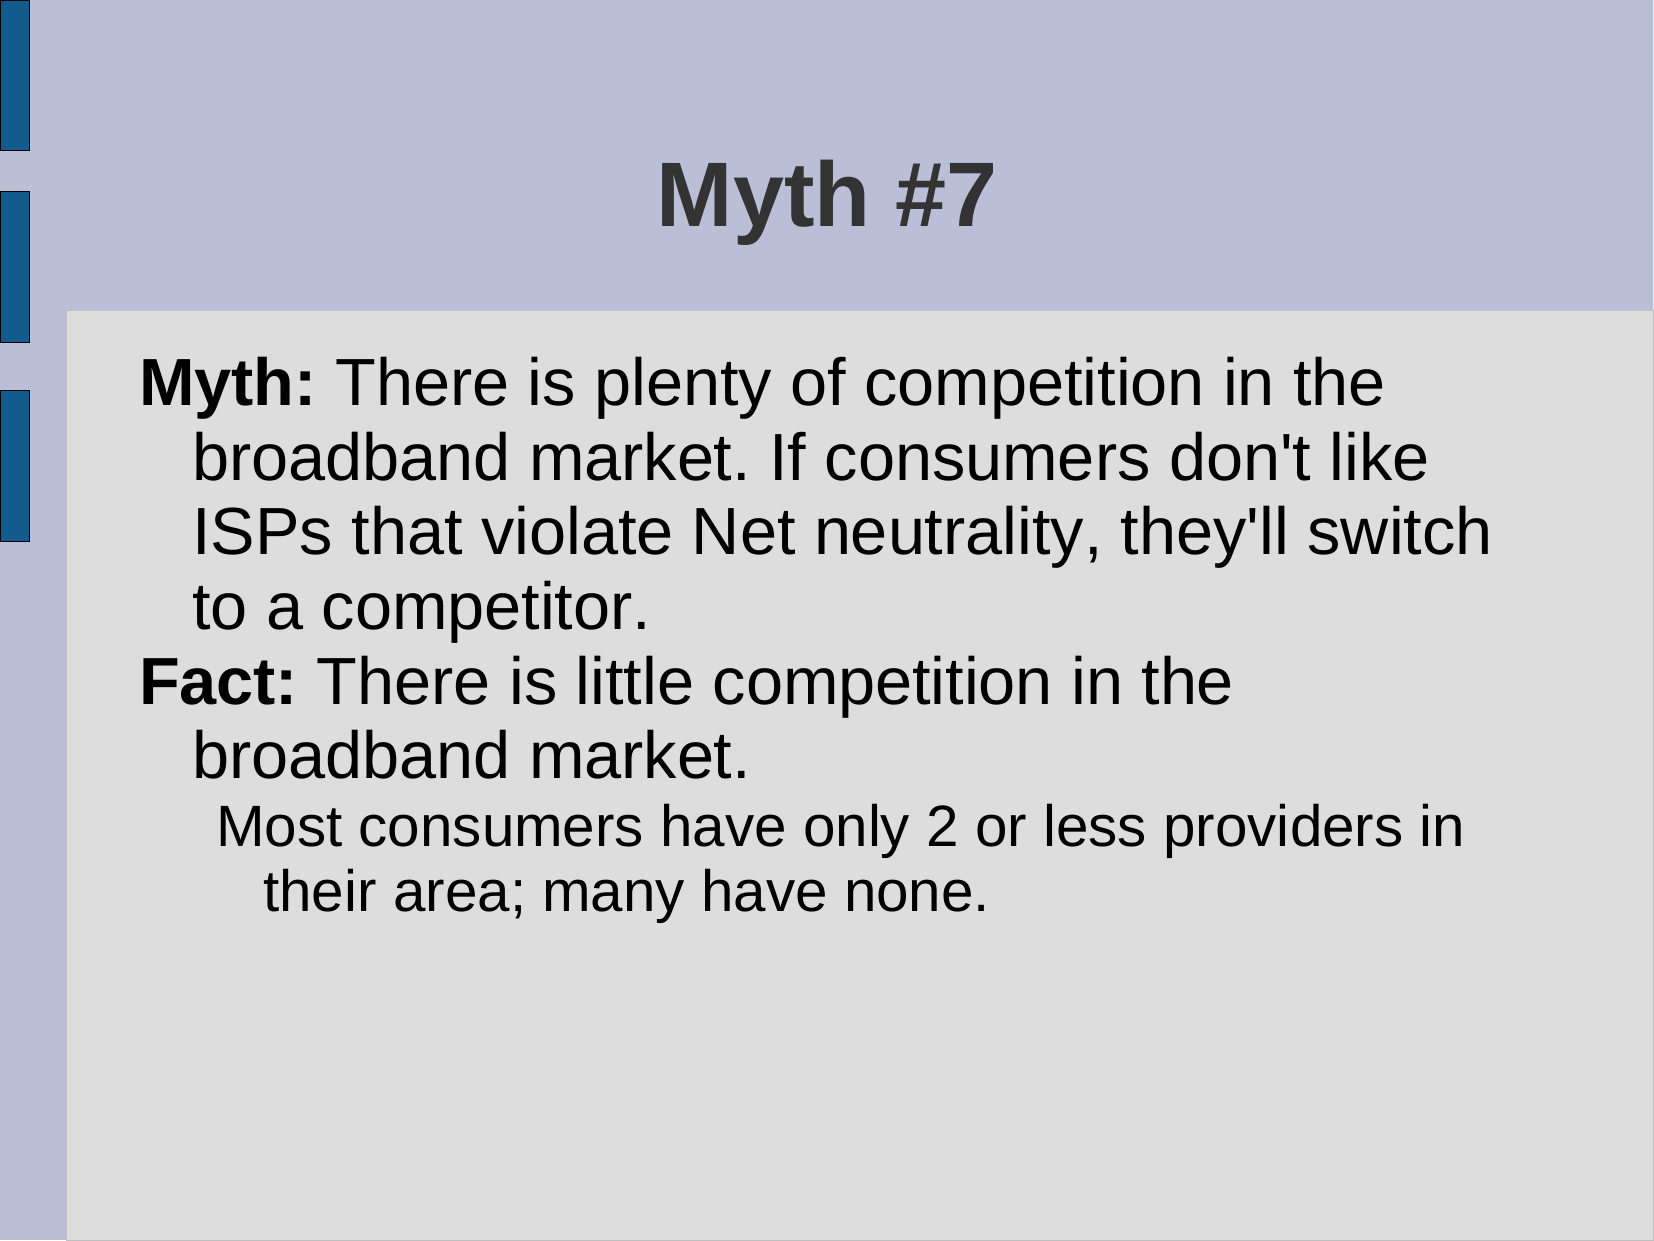

# Myth #7
Myth: There is plenty of competition in the broadband market. If consumers don't like ISPs that violate Net neutrality, they'll switch to a competitor.
Fact: There is little competition in the broadband market.
Most consumers have only 2 or less providers in their area; many have none.